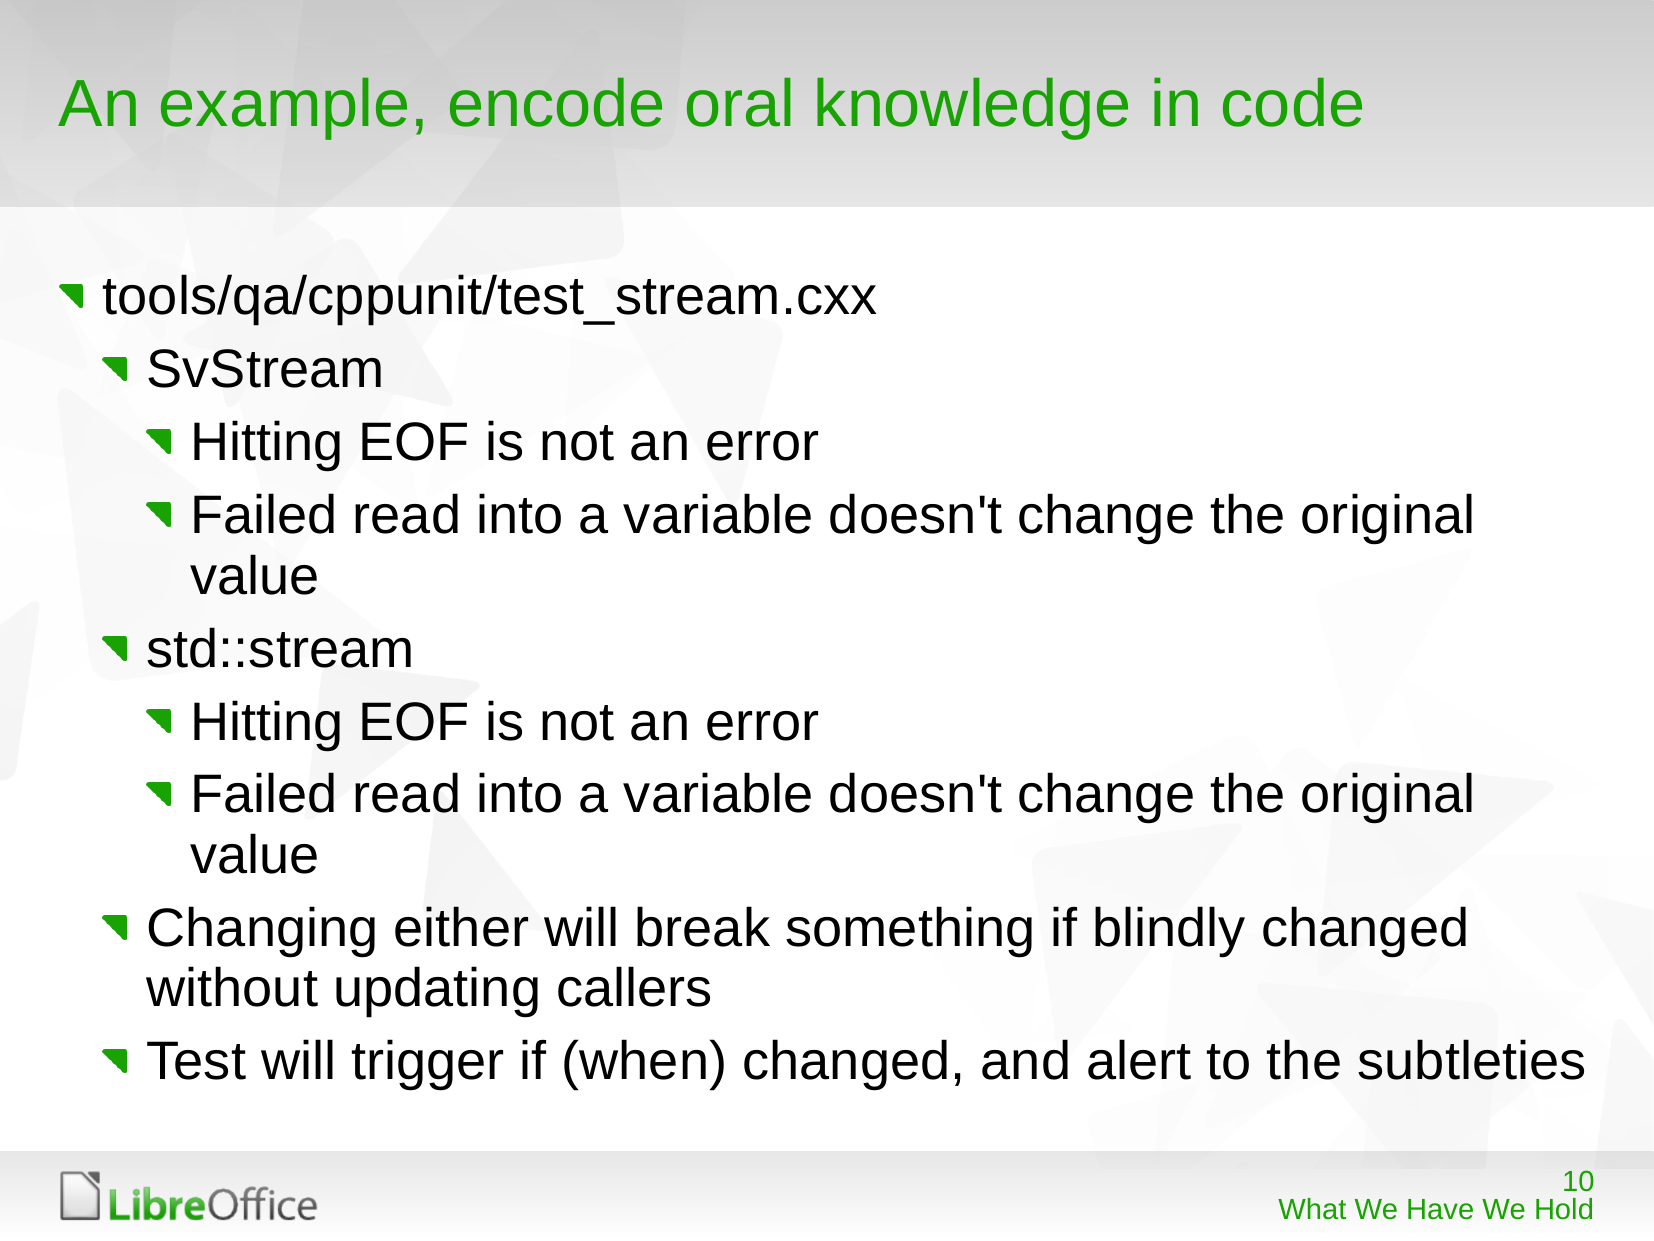

# An example, encode oral knowledge in code
tools/qa/cppunit/test_stream.cxx
SvStream
Hitting EOF is not an error
Failed read into a variable doesn't change the original value
std::stream
Hitting EOF is not an error
Failed read into a variable doesn't change the original value
Changing either will break something if blindly changed without updating callers
Test will trigger if (when) changed, and alert to the subtleties
10
What We Have We Hold